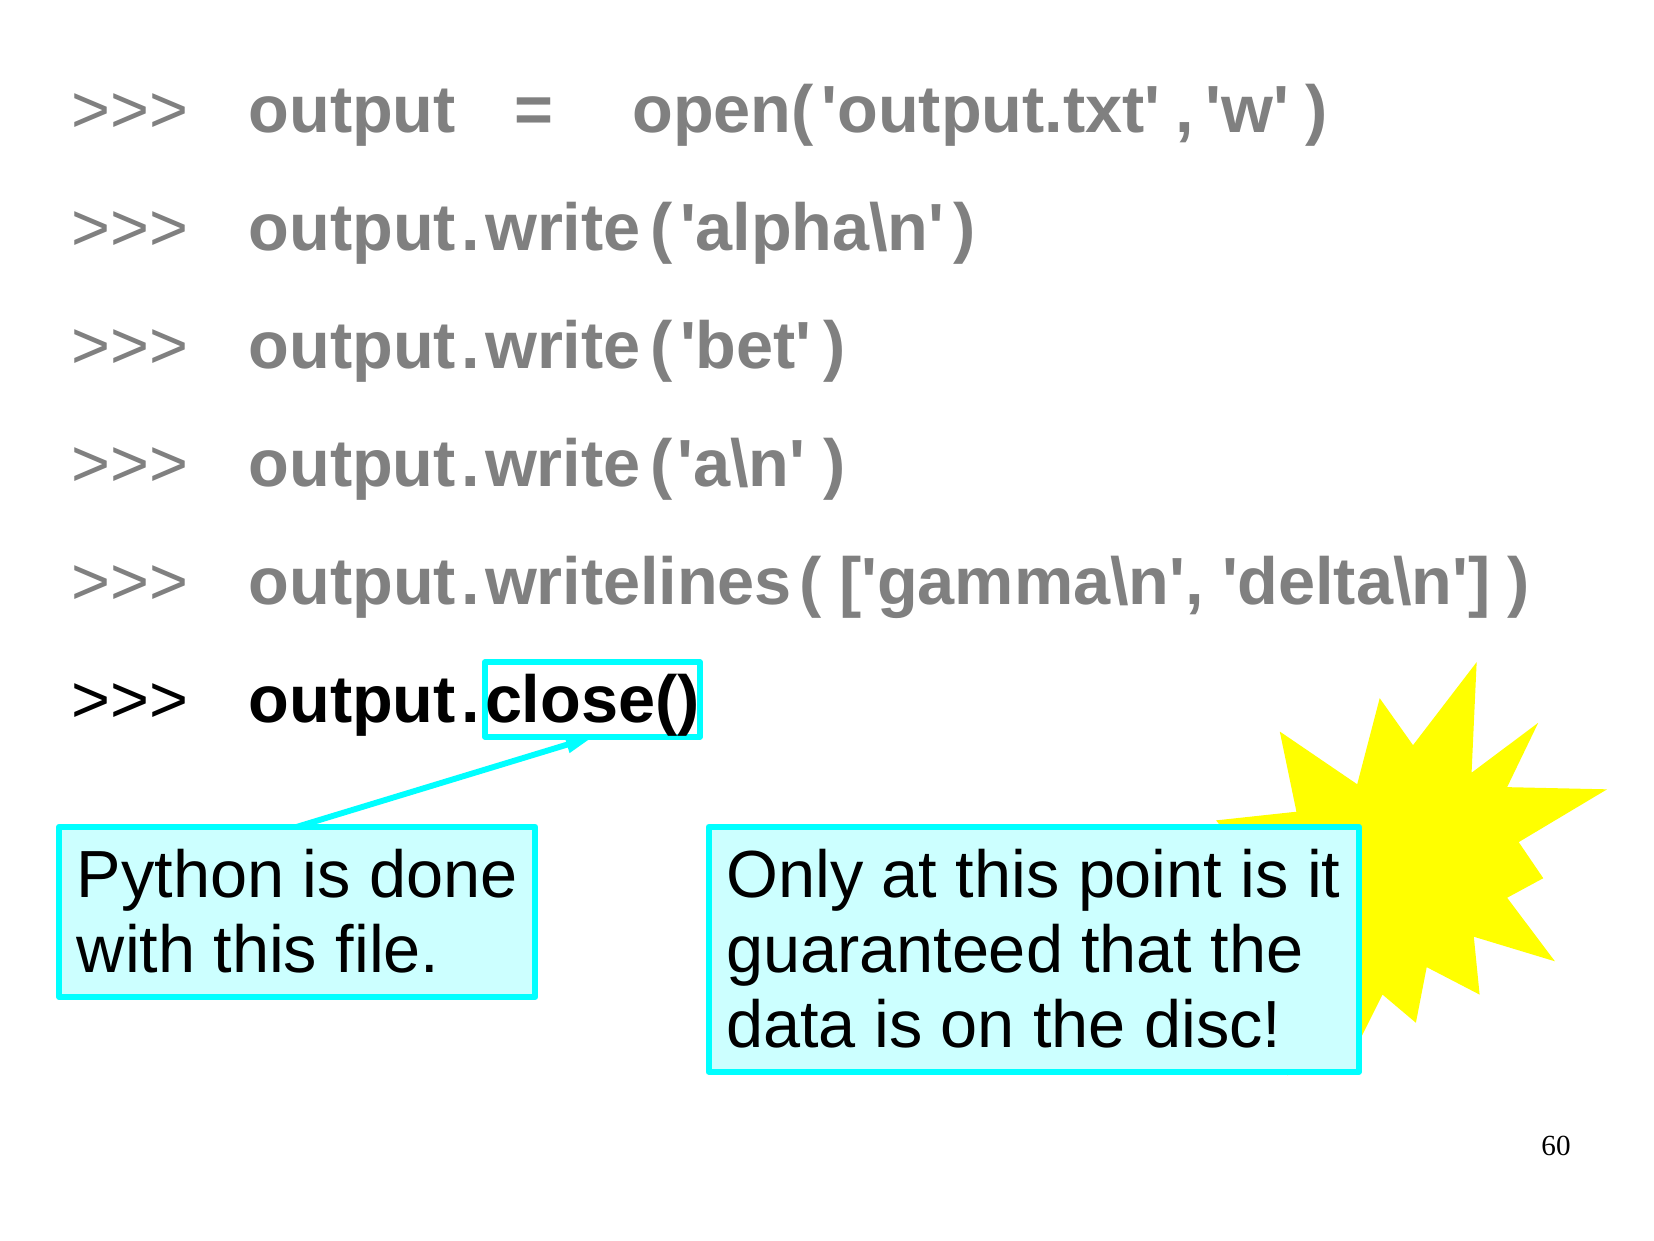

>>>
output
=
open(
'output.txt'
,
'w'
)
>>>
output
.
write
(
'alpha\n'
)
>>>
output
.
write
(
'bet'
)
'a\n'
>>>
output
.
write
(
)
writelines
(
['gamma\n', 'delta\n']
)
>>>
output
.
>>>
output
.
close()
Python is done
with this file.
Only at this point is it
guaranteed that the
data is on the disc!
60